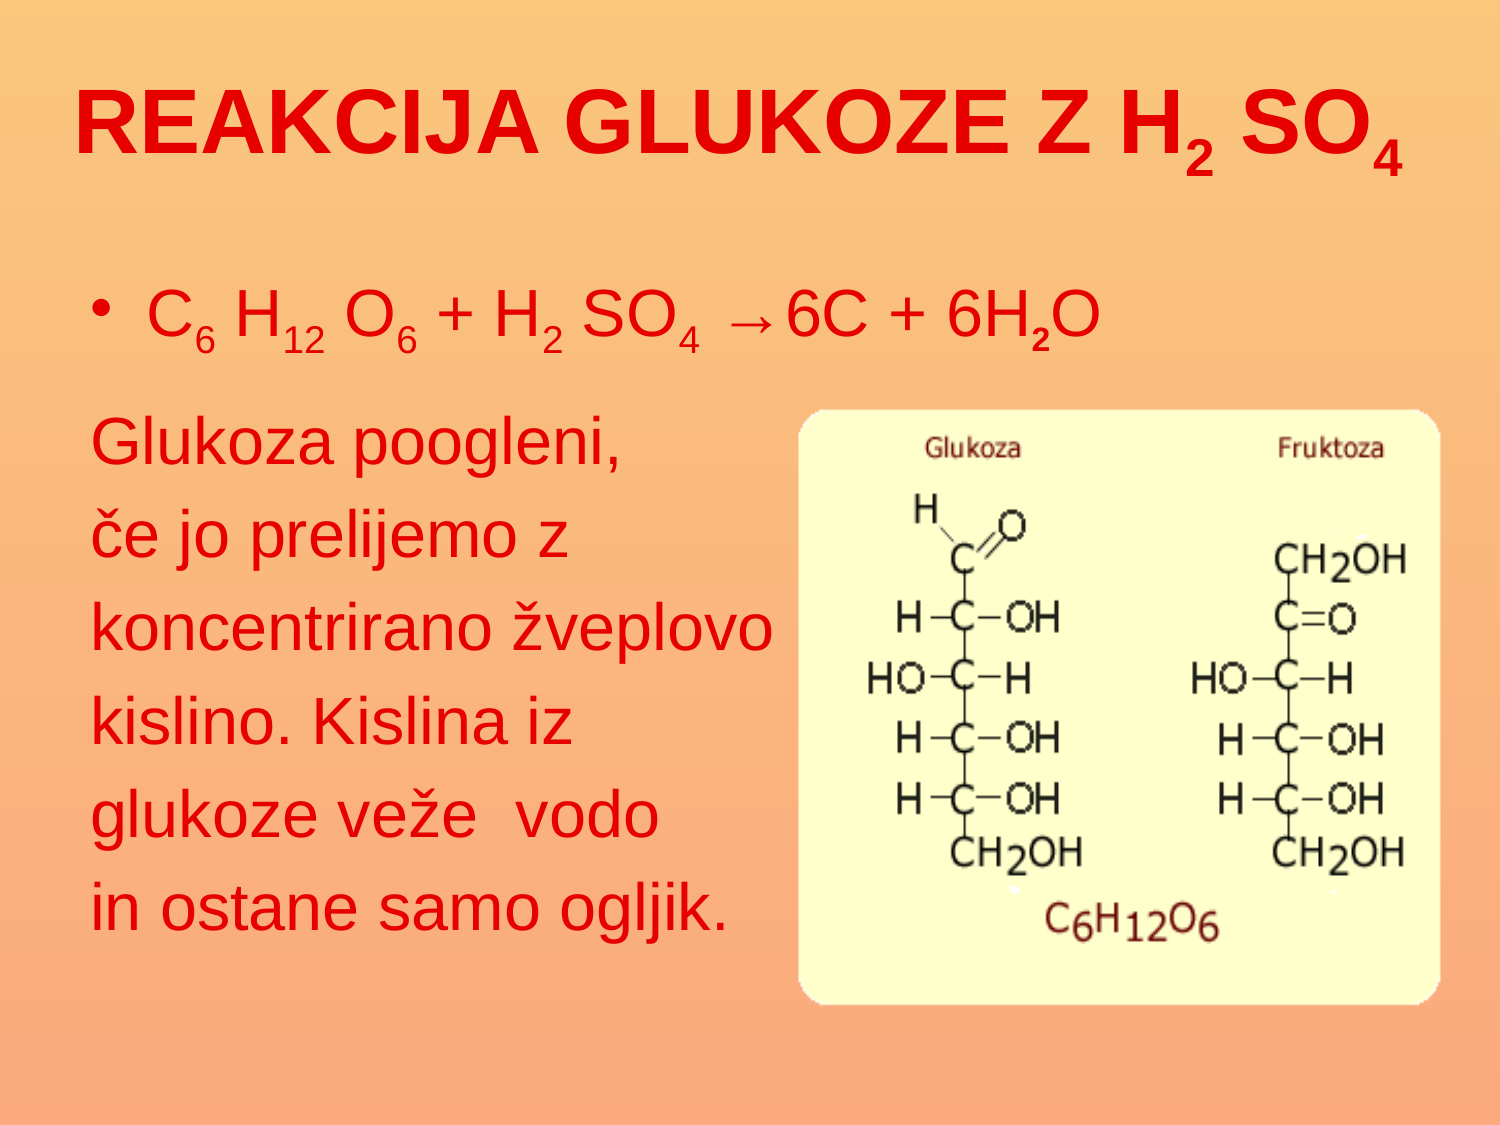

# REAKCIJA GLUKOZE Z H2 SO4
C6 H12 O6 + H2 SO4 →6C + 6H2O
Glukoza poogleni,
če jo prelijemo z
koncentrirano žveplovo
kislino. Kislina iz
glukoze veže vodo
in ostane samo ogljik.